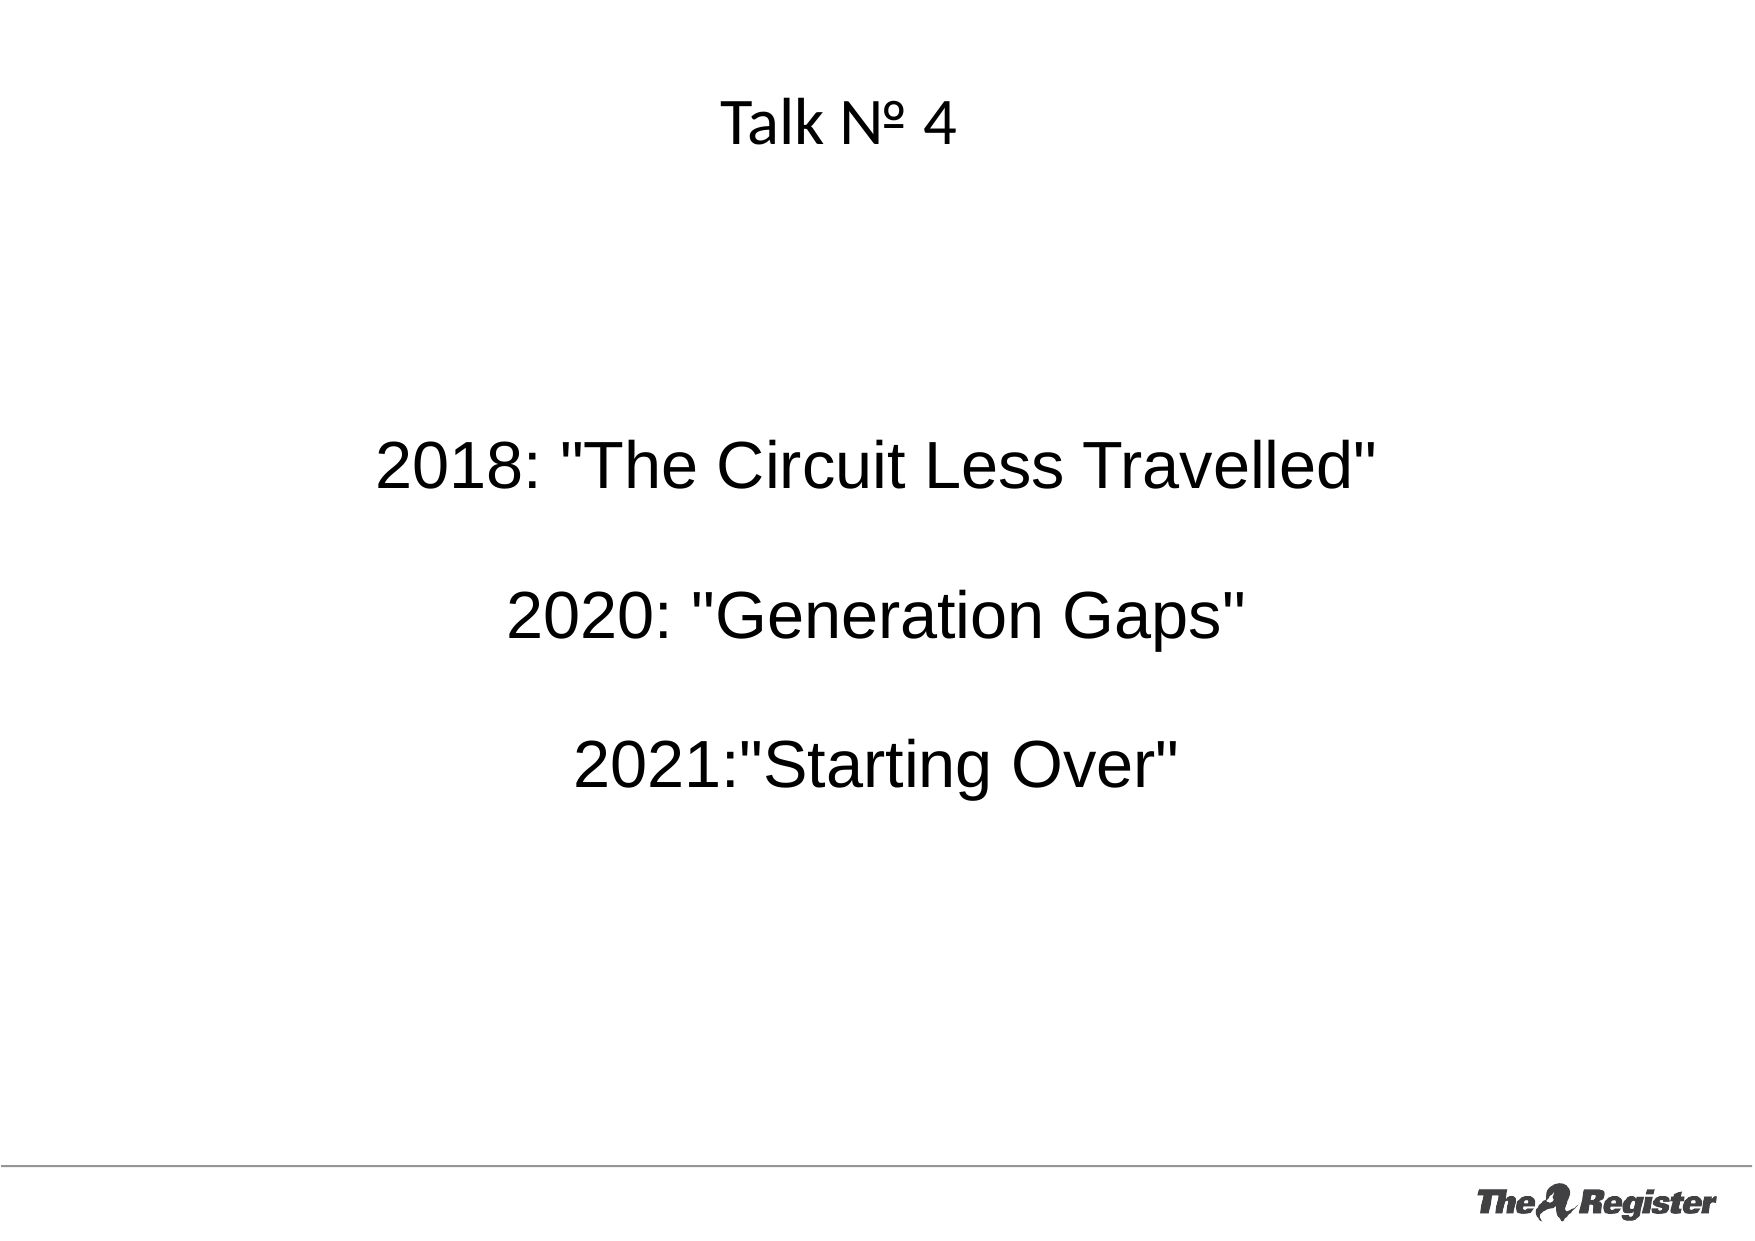

# Talk № 4
2018: "The Circuit Less Travelled"
2020: "Generation Gaps"
2021:"Starting Over"